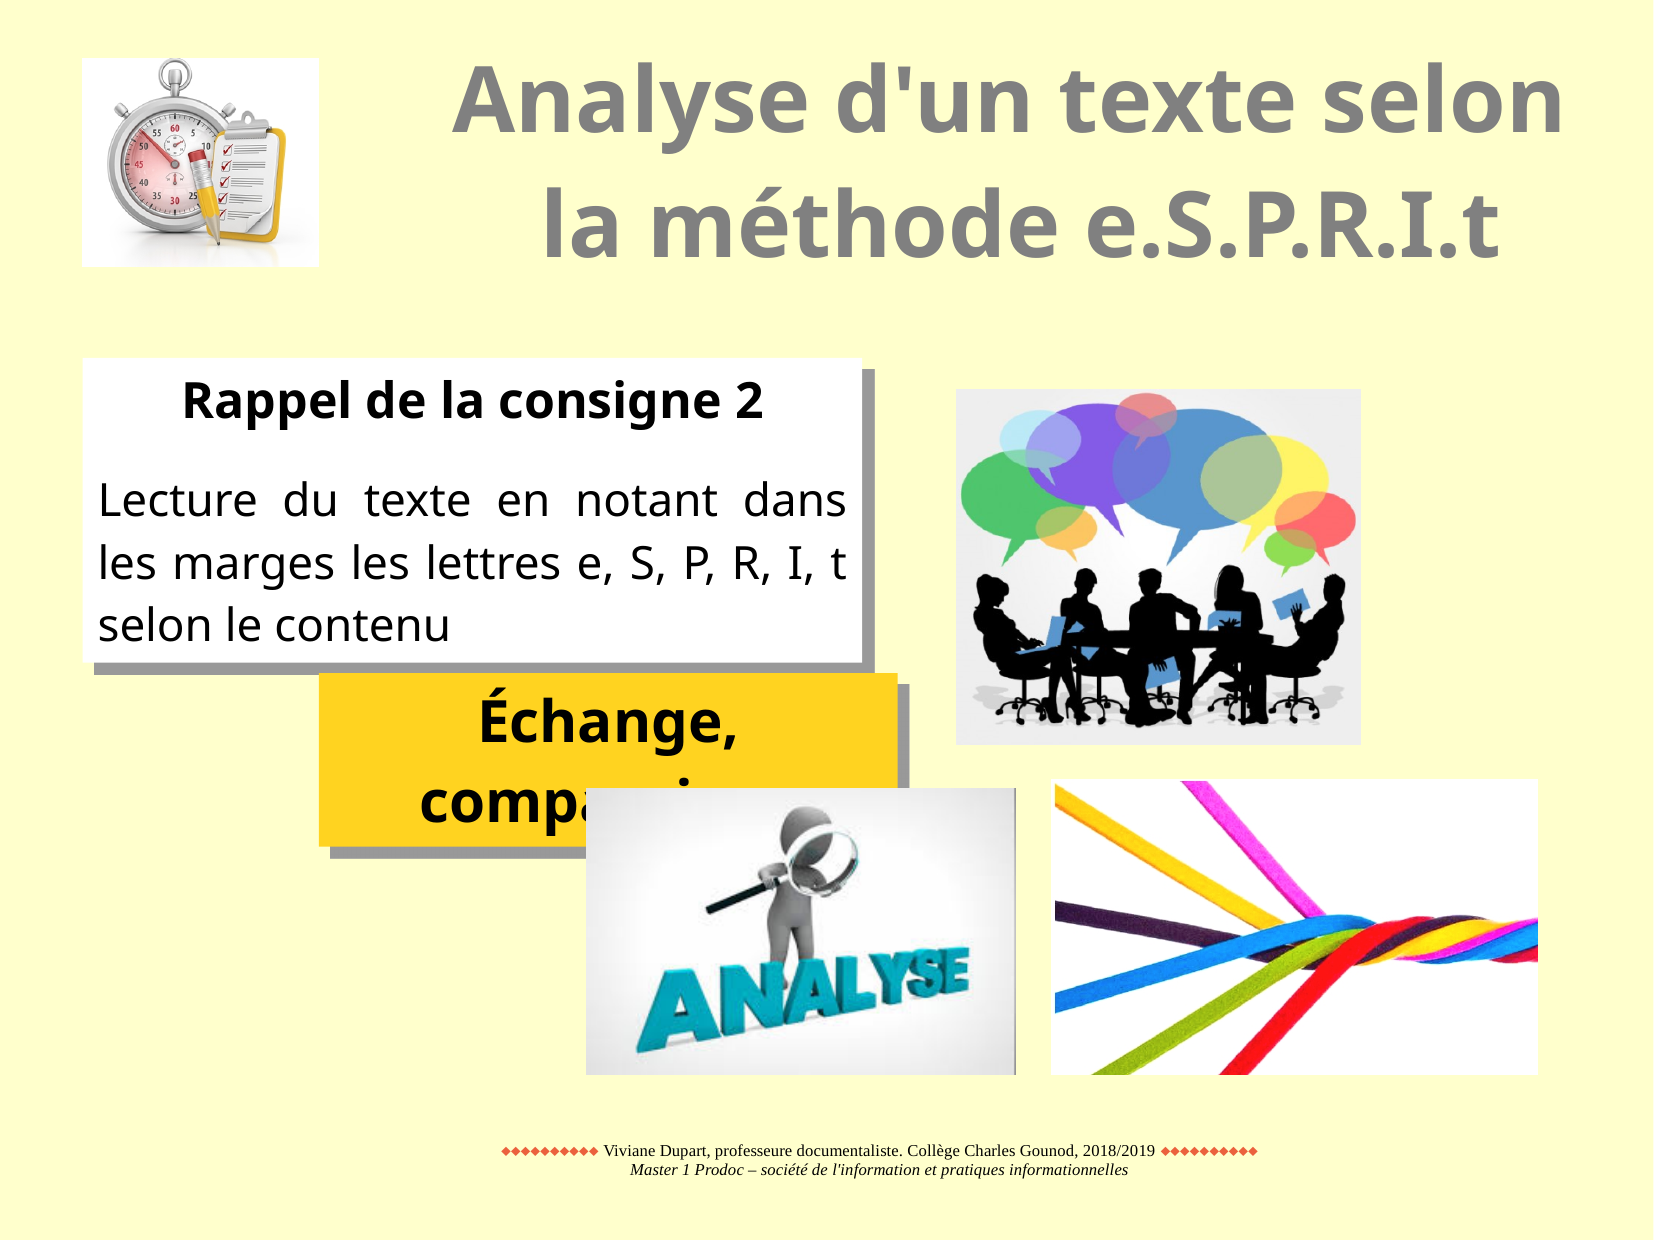

Analyse d'un texte selon
 la méthode e.S.P.R.I.t
Rappel de la consigne 2
Lecture du texte en notant dans les marges les lettres e, S, P, R, I, t selon le contenu
Échange, comparaison
#  Viviane Dupart, professeure documentaliste. Collège Charles Gounod, 2018/2019 
Master 1 Prodoc – société de l'information et pratiques informationnelles